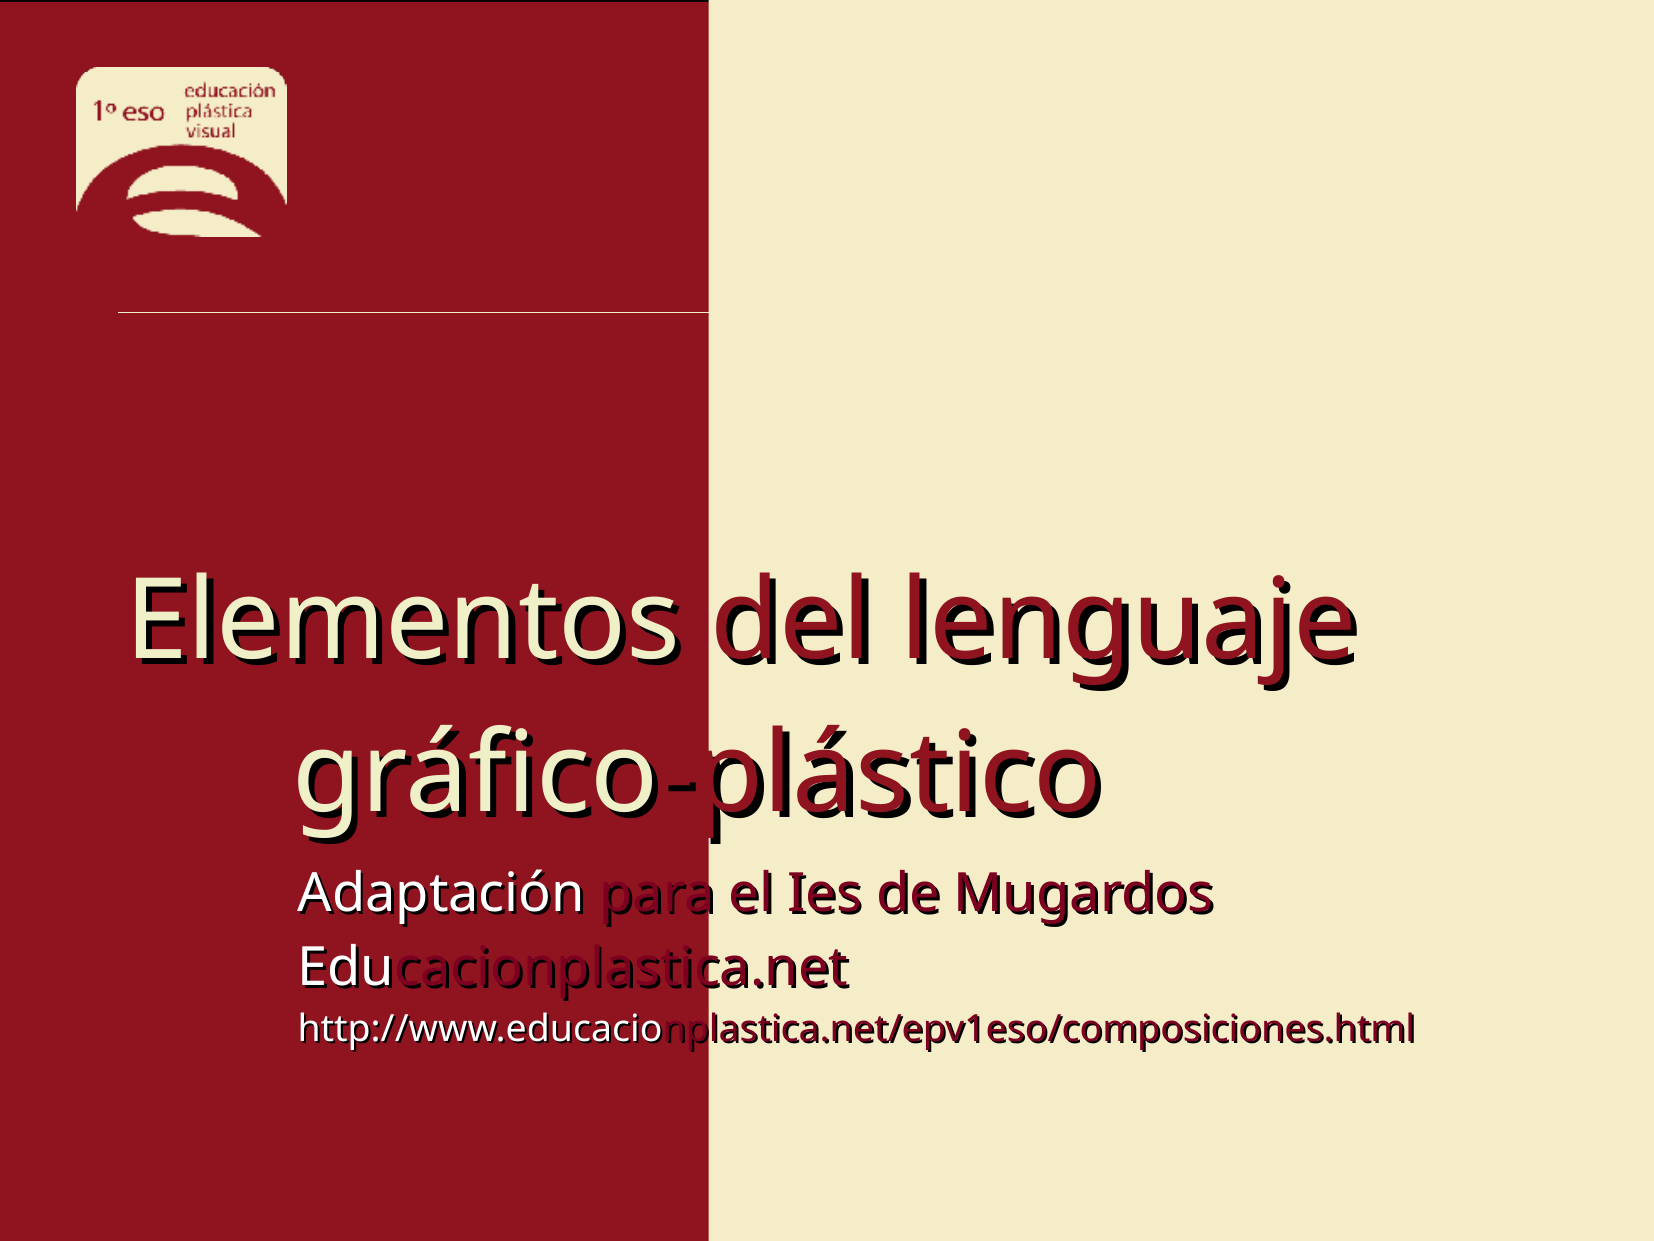

# Elementos del lenguaje gráfico-plástico
Adaptación para el Ies de Mugardos
Educacionplastica.net
http://www.educacionplastica.net/epv1eso/composiciones.html